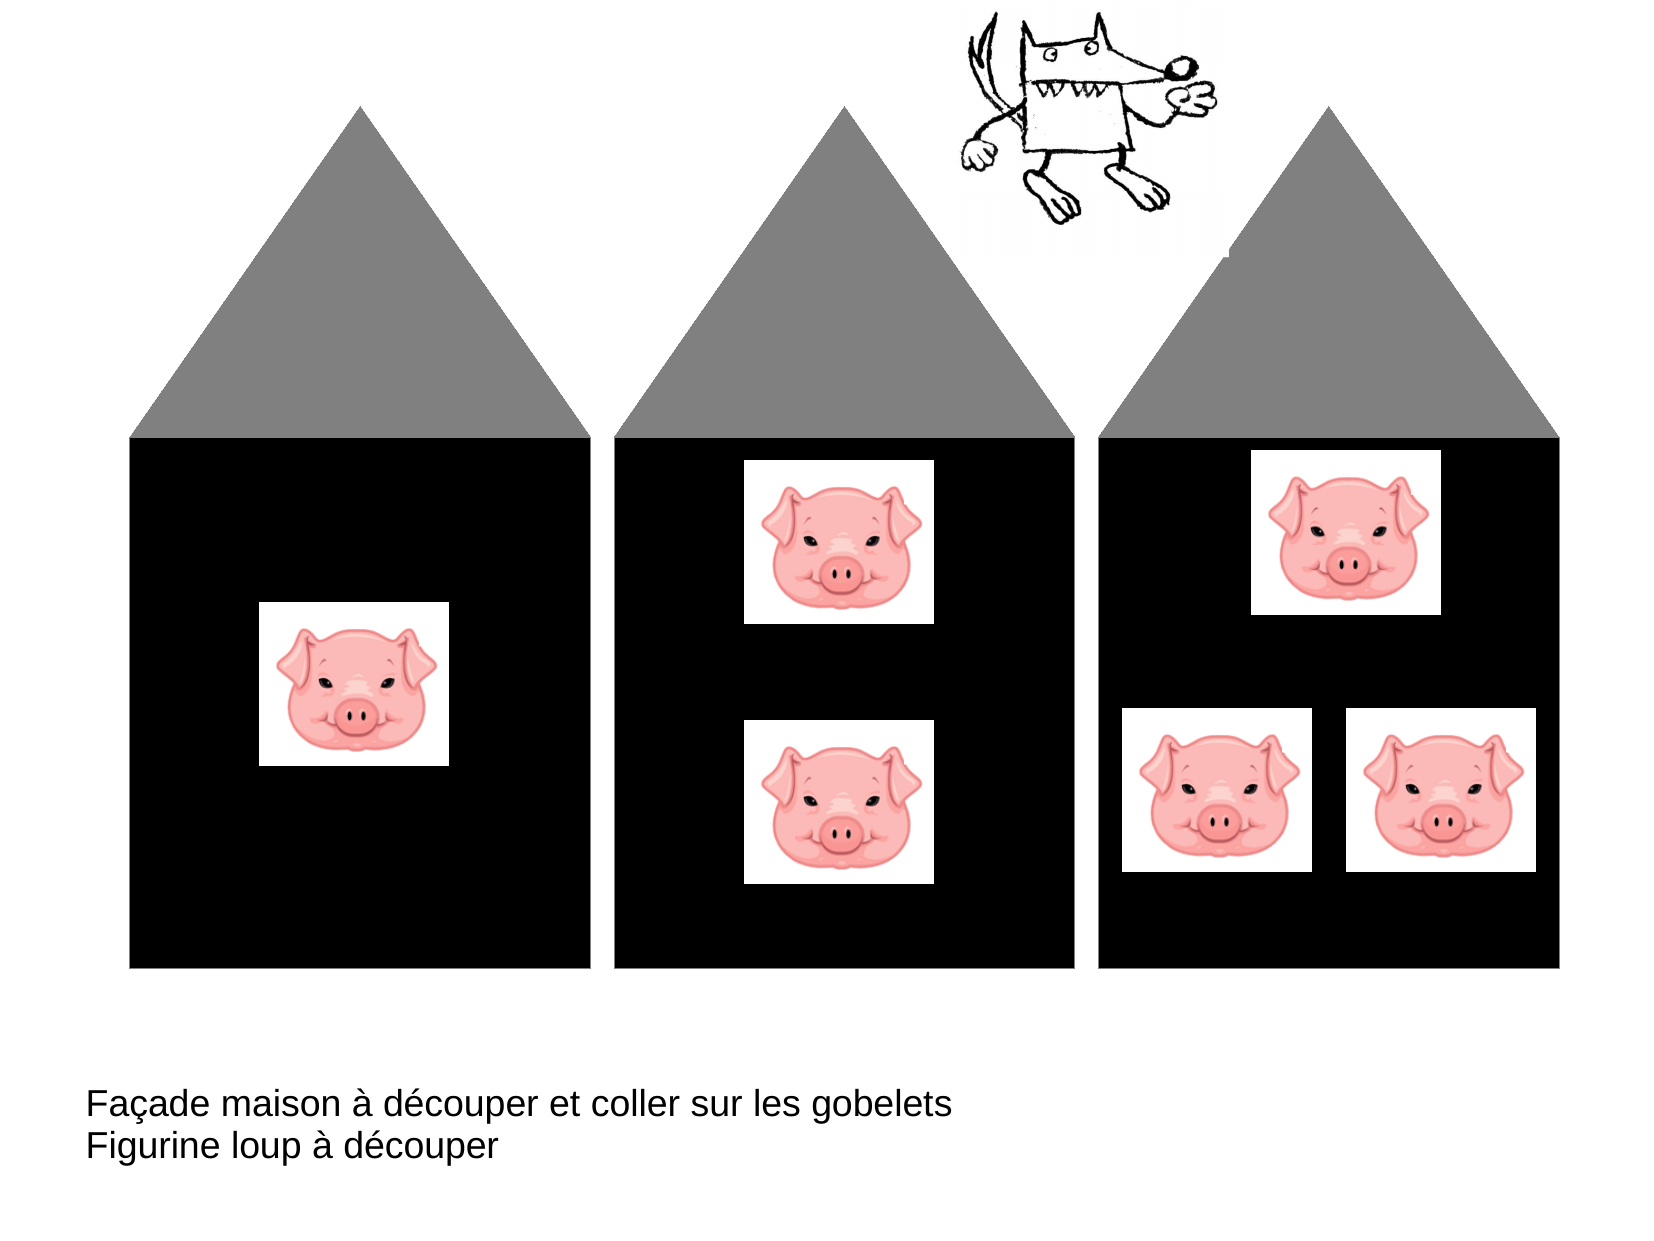

Façade maison à découper et coller sur les gobelets
Figurine loup à découper